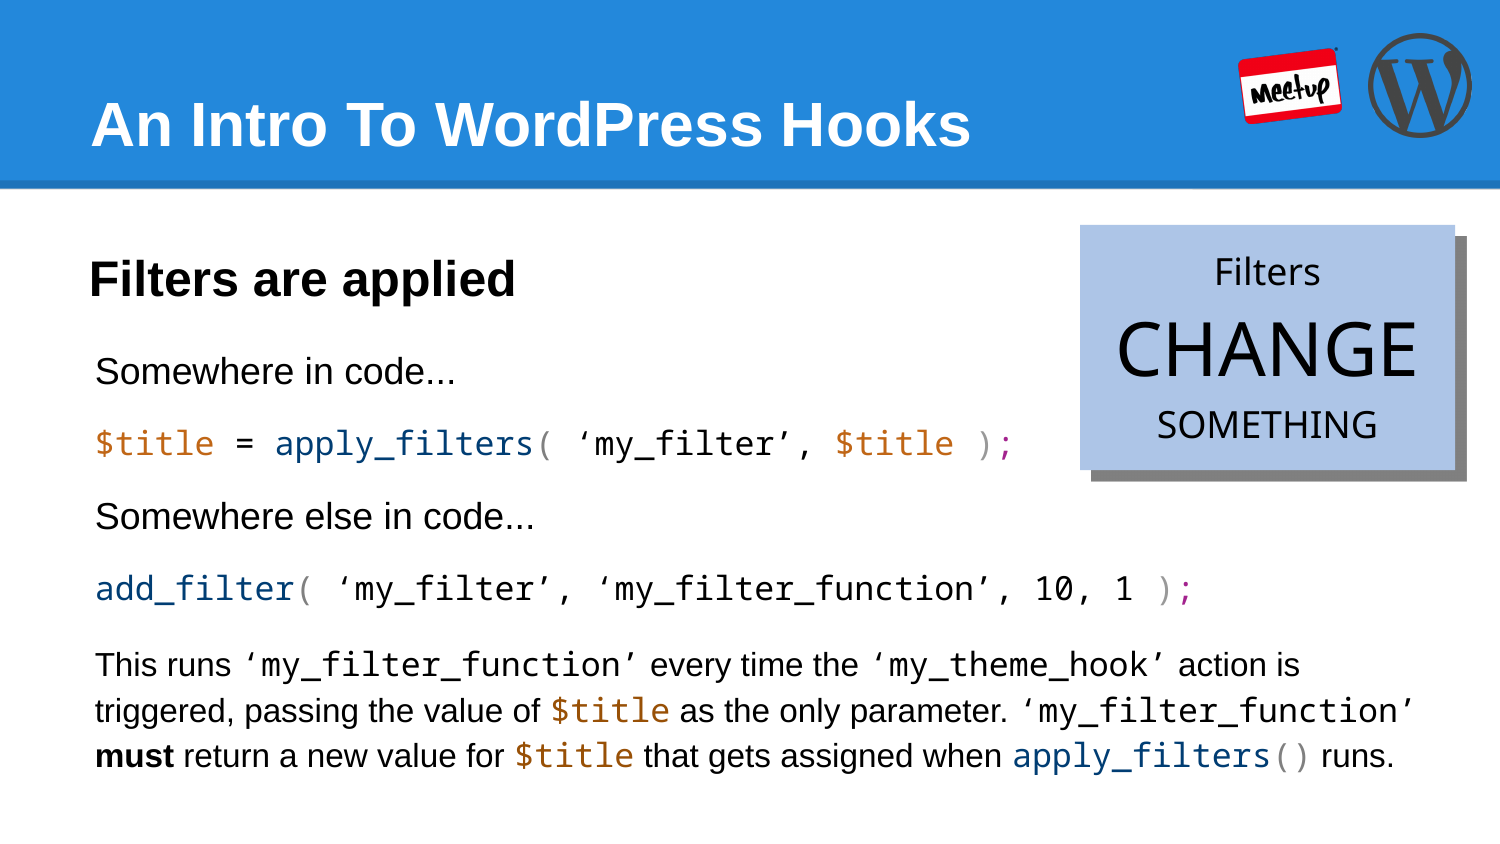

# An Intro To WordPress Hooks
Filters
CHANGE
SOMETHING
Filters are applied
Somewhere in code...
$title = apply_filters( ‘my_filter’, $title );
Somewhere else in code...
add_filter( ‘my_filter’, ‘my_filter_function’, 10, 1 );
This runs ‘my_filter_function’ every time the ‘my_theme_hook’ action is triggered, passing the value of $title as the only parameter. ‘my_filter_function’ must return a new value for $title that gets assigned when apply_filters() runs.